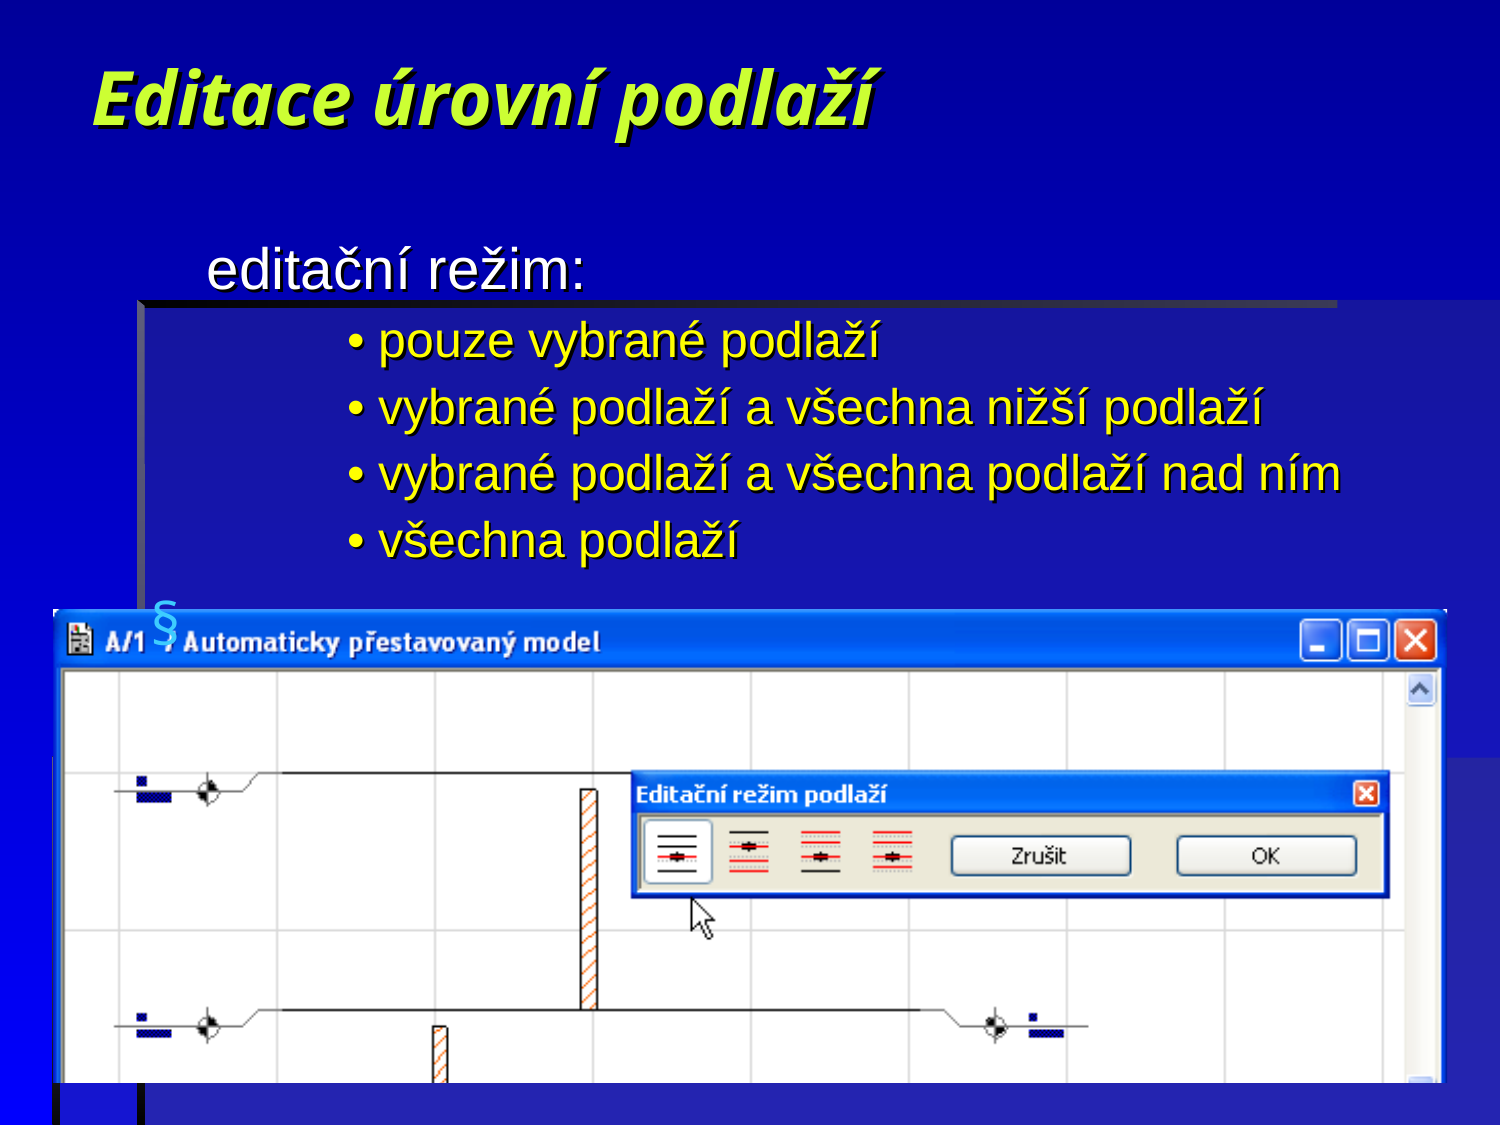

# Editace úrovní podlaží
editační režim:
• pouze vybrané podlaží
• vybrané podlaží a všechna nižší podlaží
• vybrané podlaží a všechna podlaží nad ním
• všechna podlaží